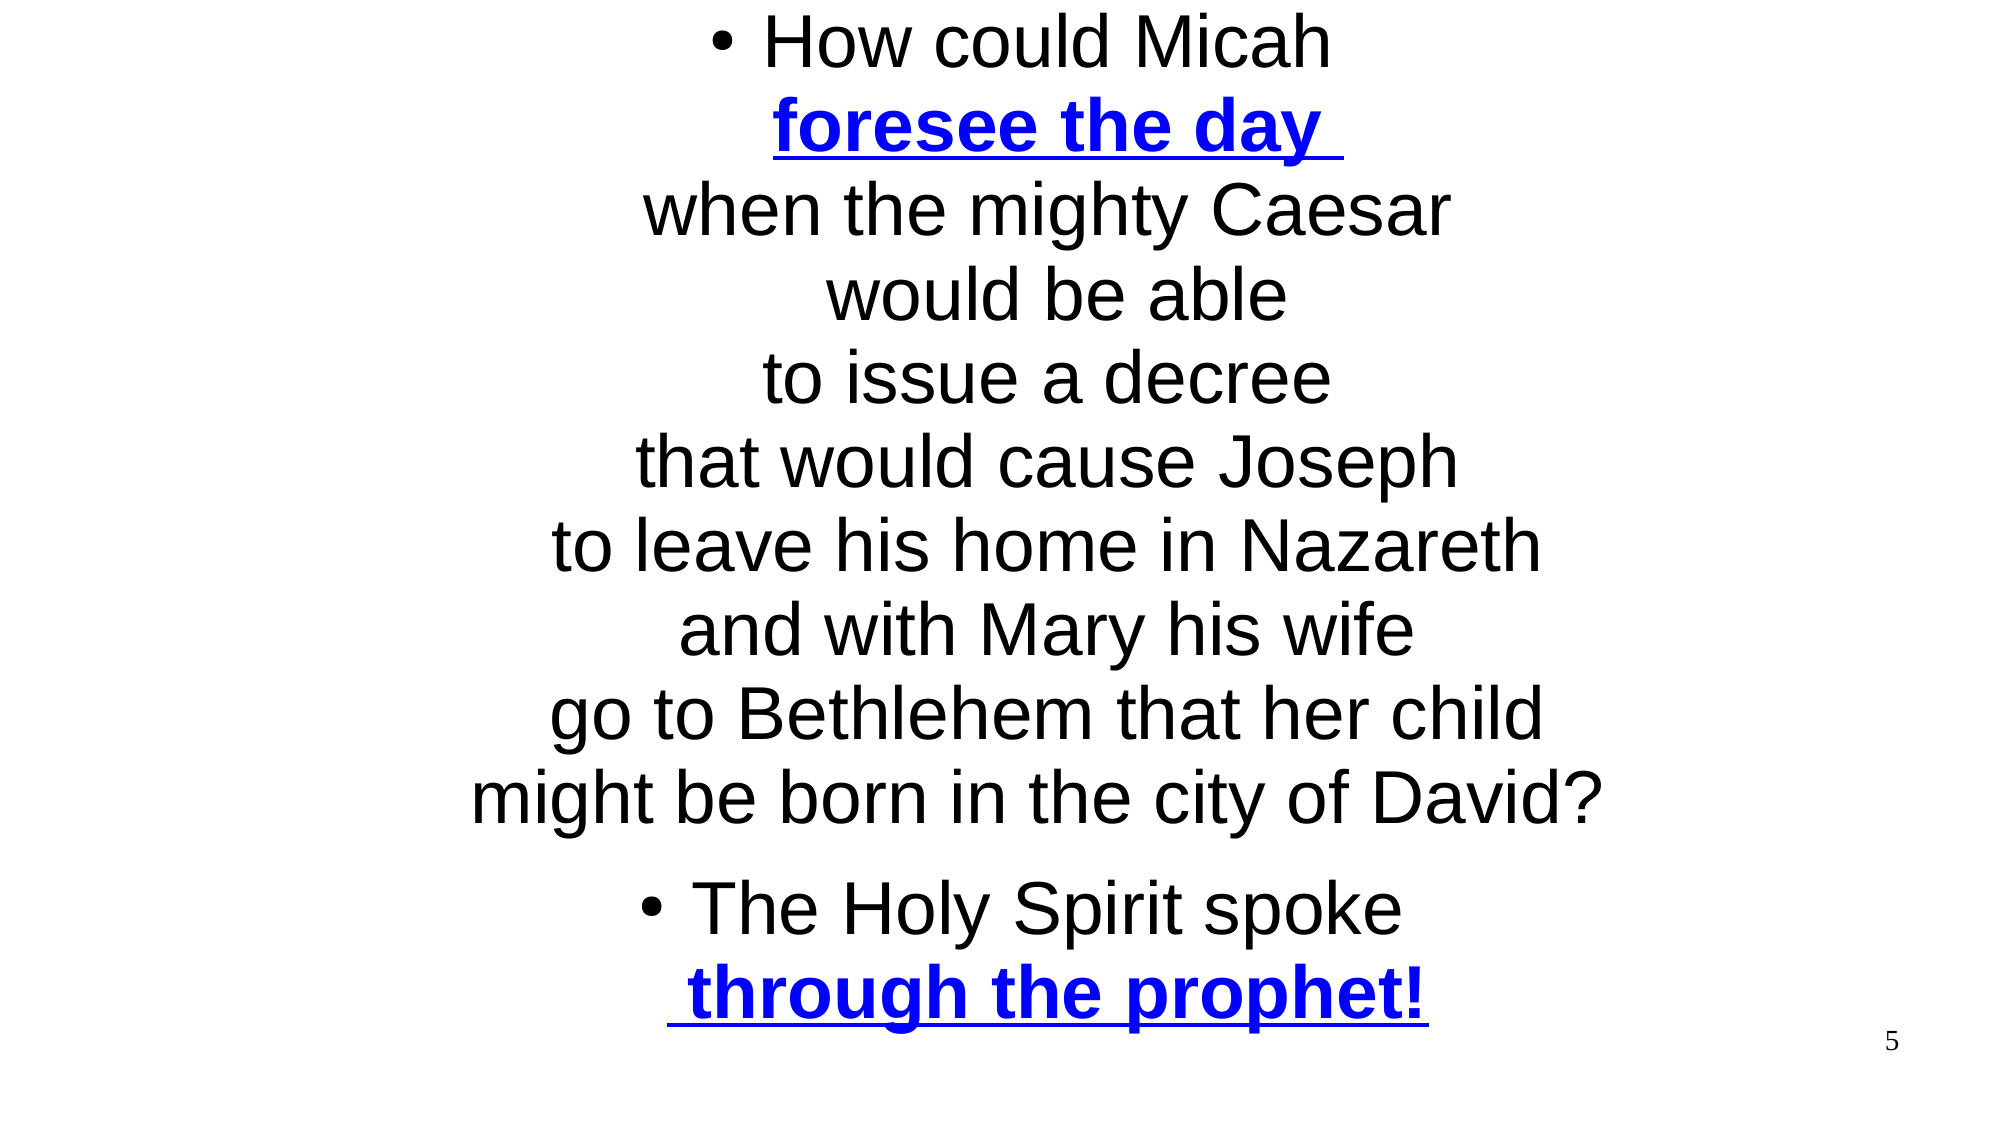

# How could Micah foresee the day when the mighty Caesar would be able to issue a decree that would cause Joseph to leave his home in Nazareth and with Mary his wife go to Bethlehem that her child might be born in the city of David?
The Holy Spirit spoke
 through the prophet!
5